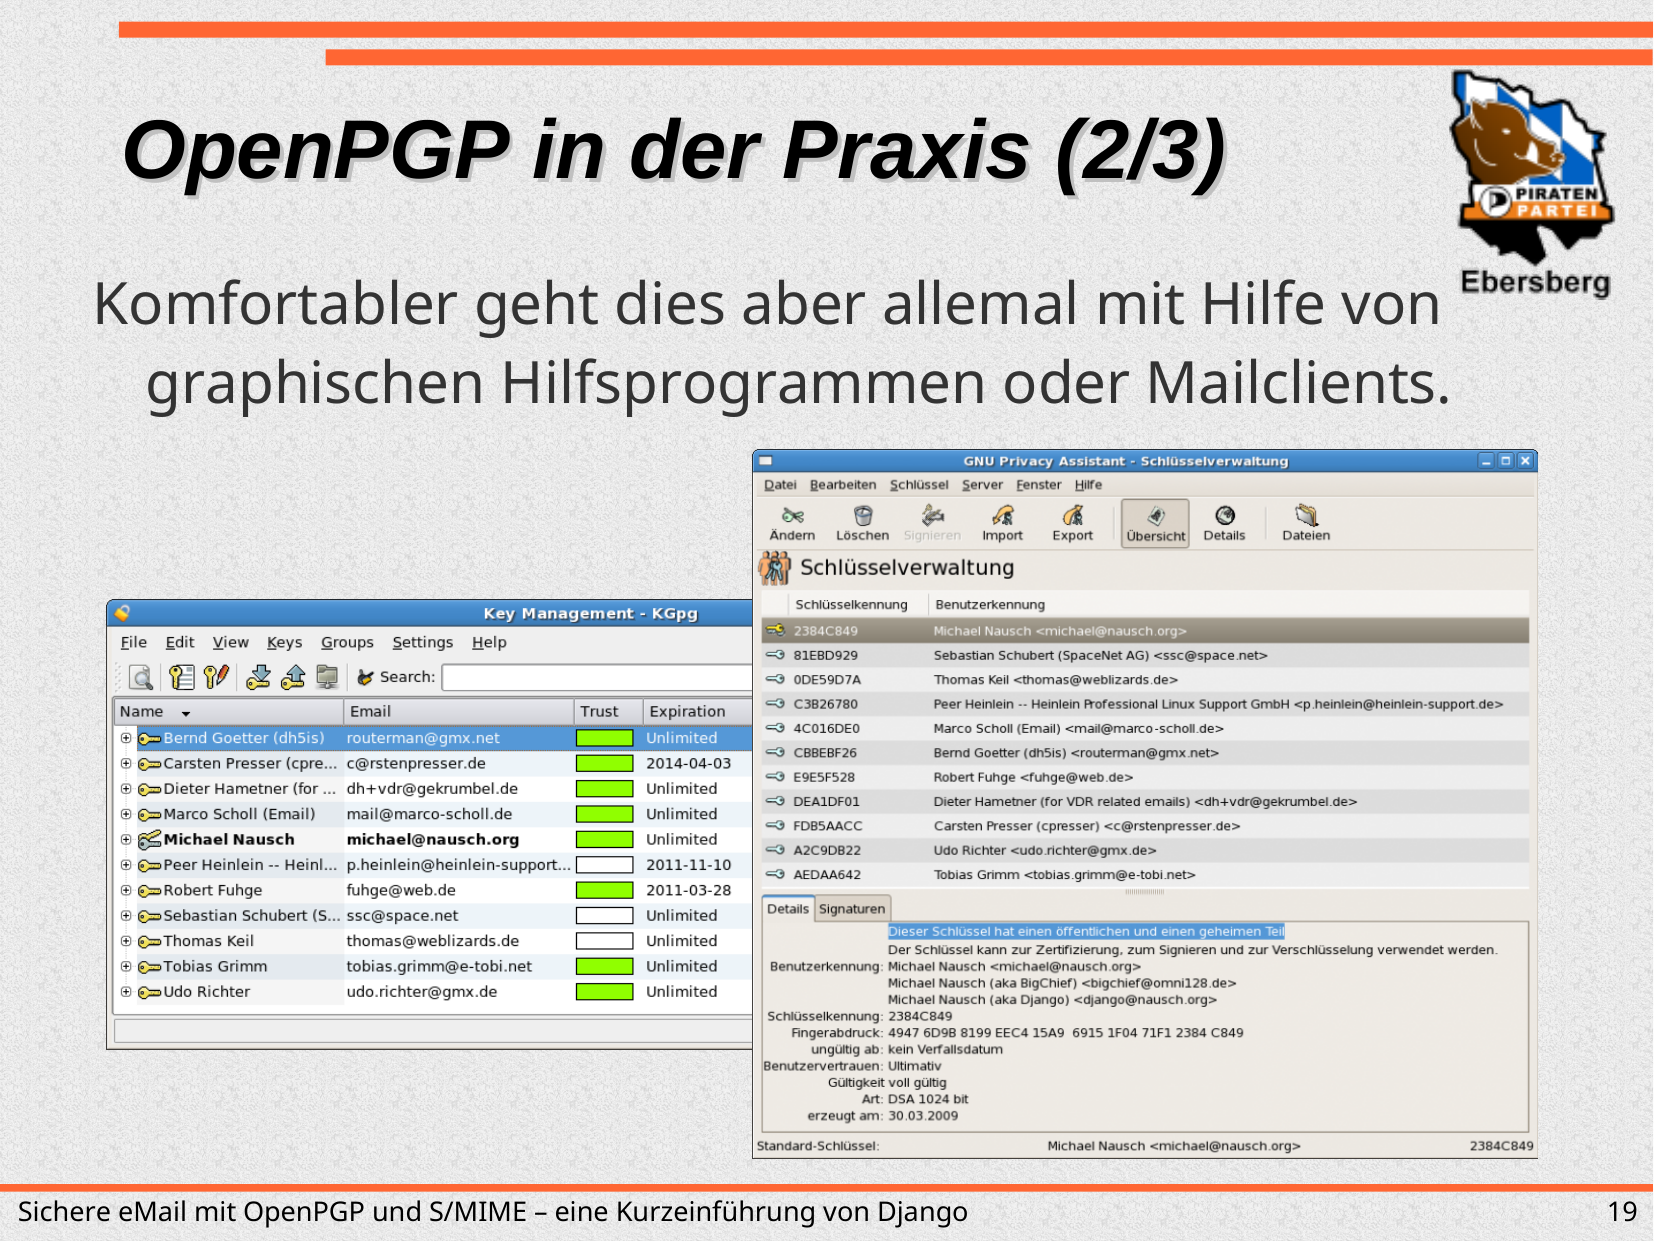

# OpenPGP in der Praxis (2/3)
Komfortabler geht dies aber allemal mit Hilfe von graphischen Hilfsprogrammen oder Mailclients.